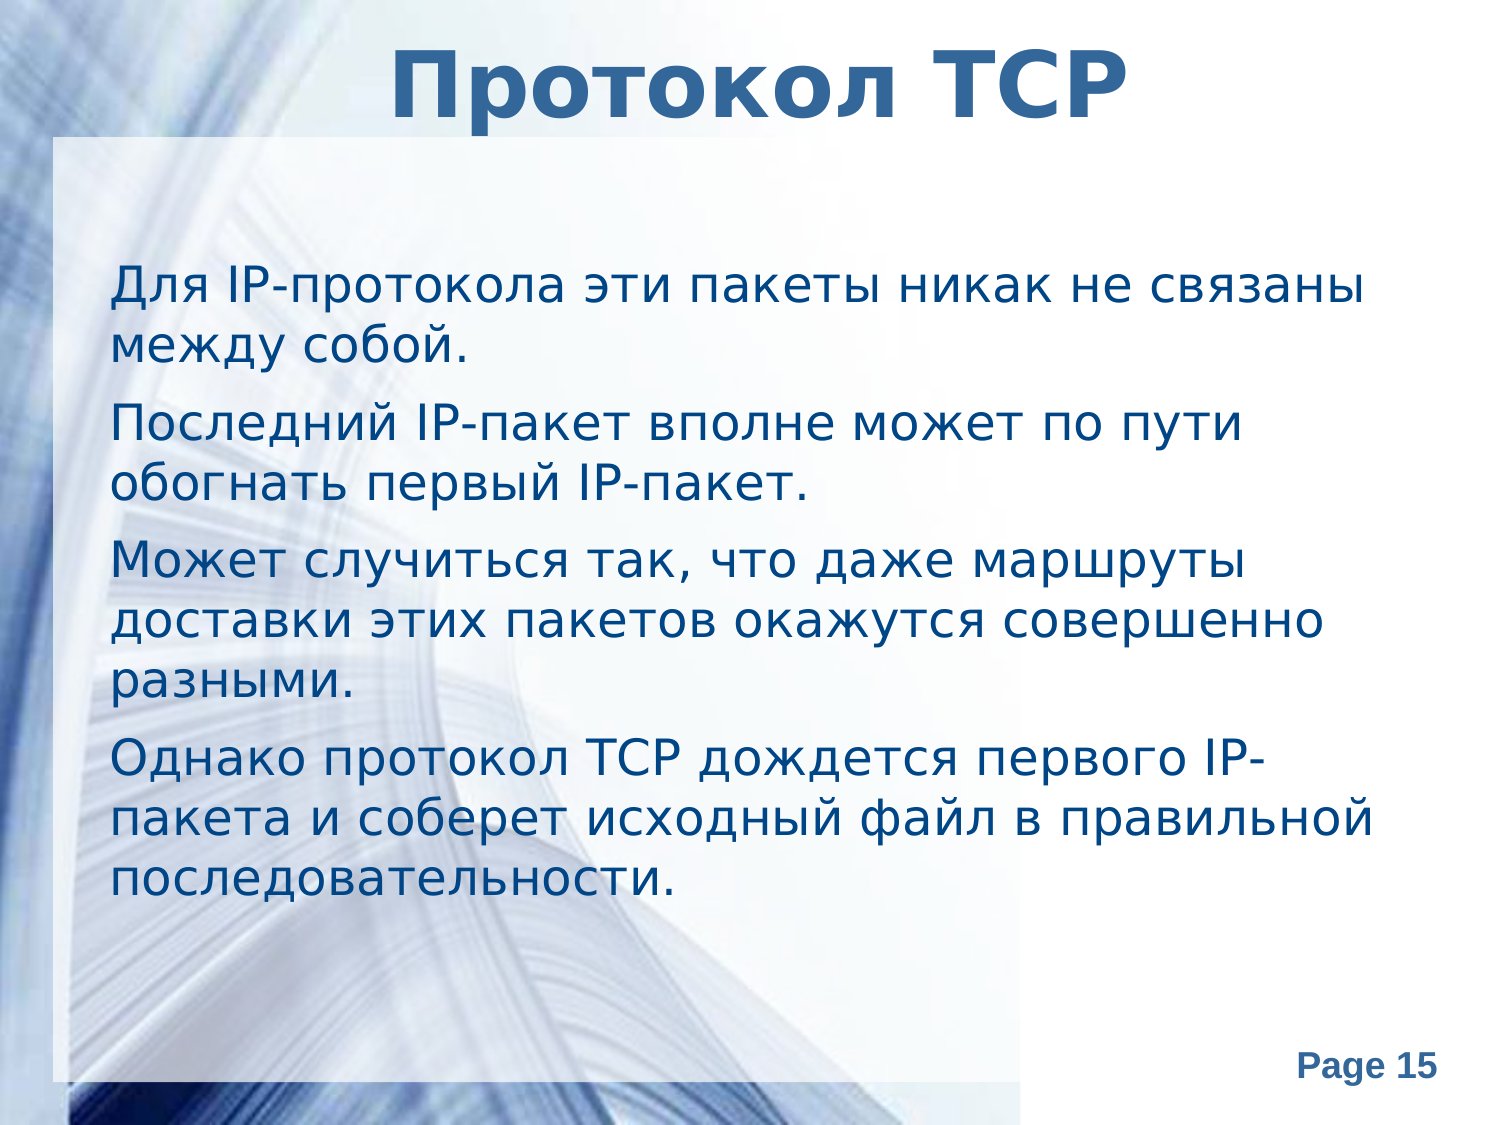

Протокол TCP
Для IP-протокола эти пакеты никак не связаны между собой.
Последний IP-пакет вполне может по пути обогнать первый IP-пакет.
Может случиться так, что даже маршруты доставки этих пакетов окажутся совершенно разными.
Однако протокол TCP дождется первого IP-пакета и соберет исходный файл в правиль­ной последовательности.